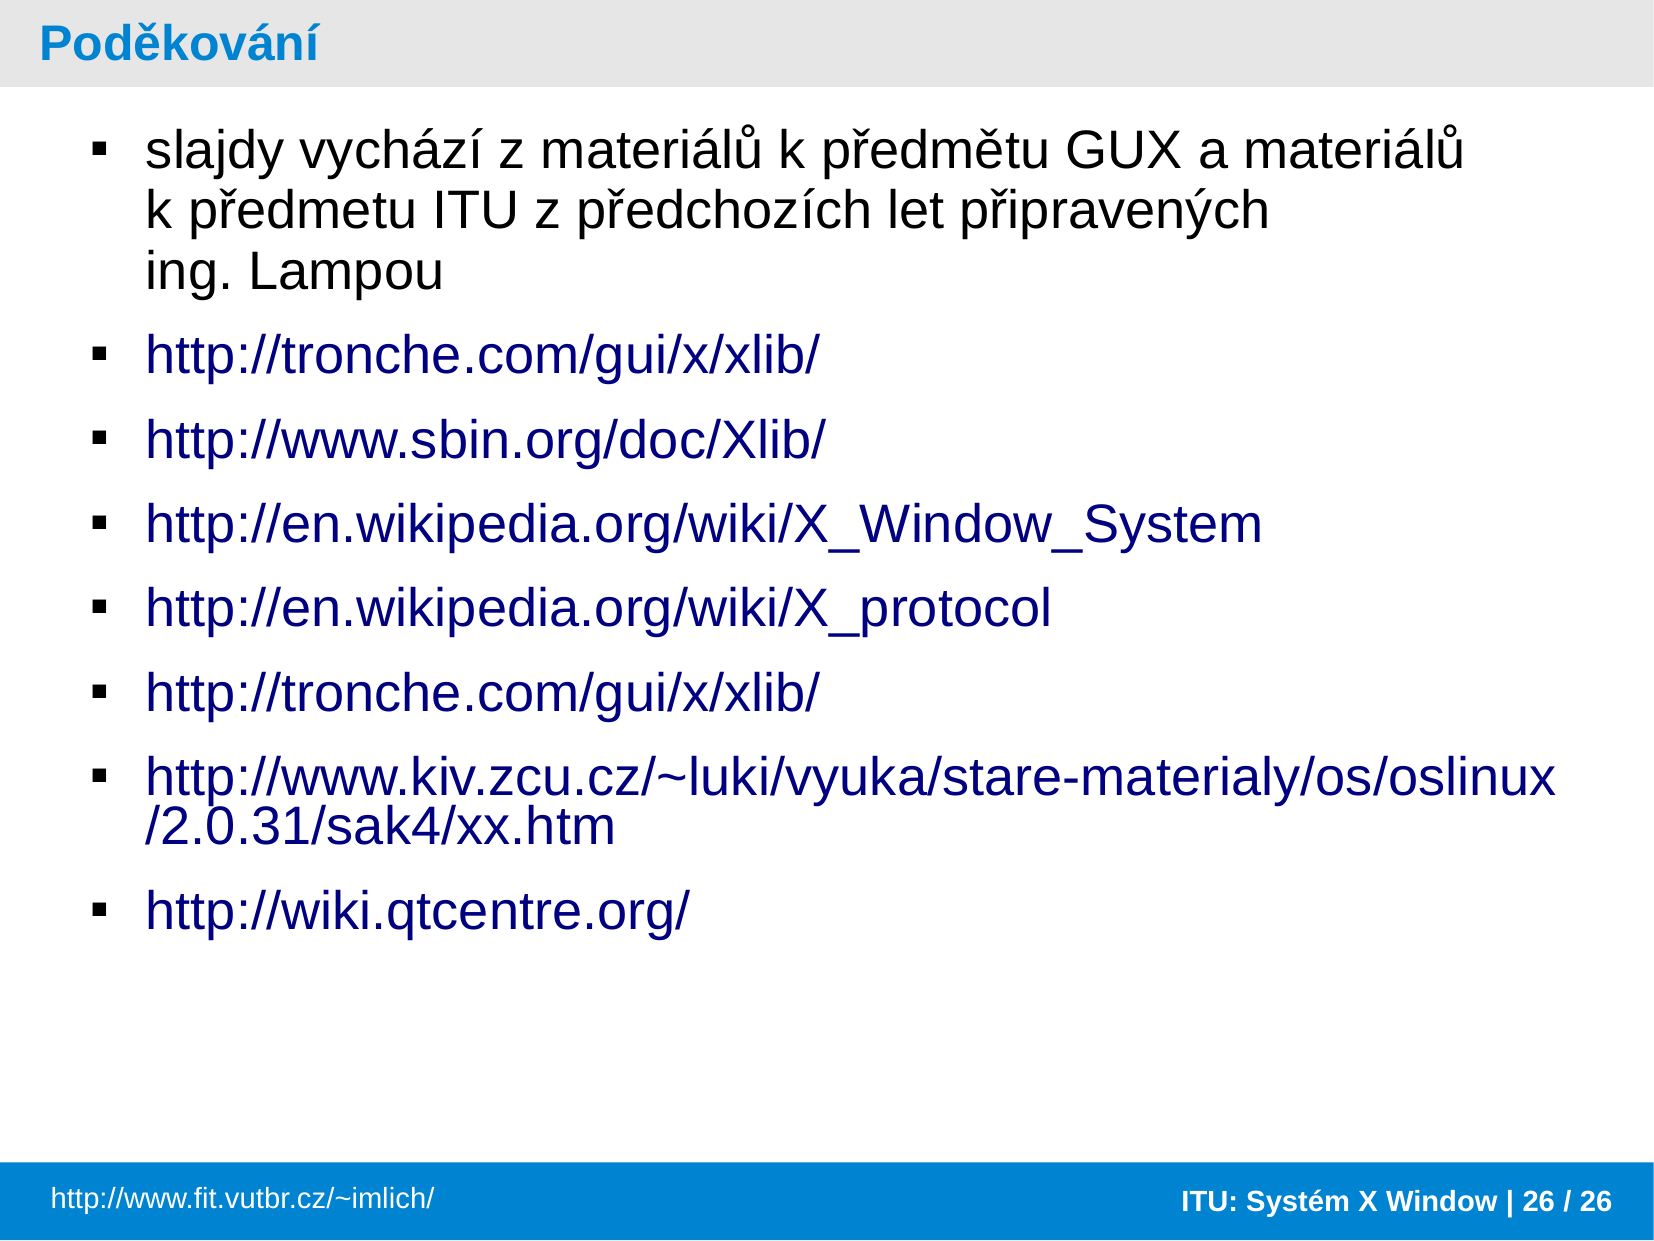

# Poděkování
slajdy vychází z materiálů k předmětu GUX a materiálů k předmetu ITU z předchozích let připravených ing. Lampou
http://tronche.com/gui/x/xlib/
http://www.sbin.org/doc/Xlib/
http://en.wikipedia.org/wiki/X_Window_System
http://en.wikipedia.org/wiki/X_protocol
http://tronche.com/gui/x/xlib/
http://www.kiv.zcu.cz/~luki/vyuka/stare-materialy/os/oslinux/2.0.31/sak4/xx.htm
http://wiki.qtcentre.org/